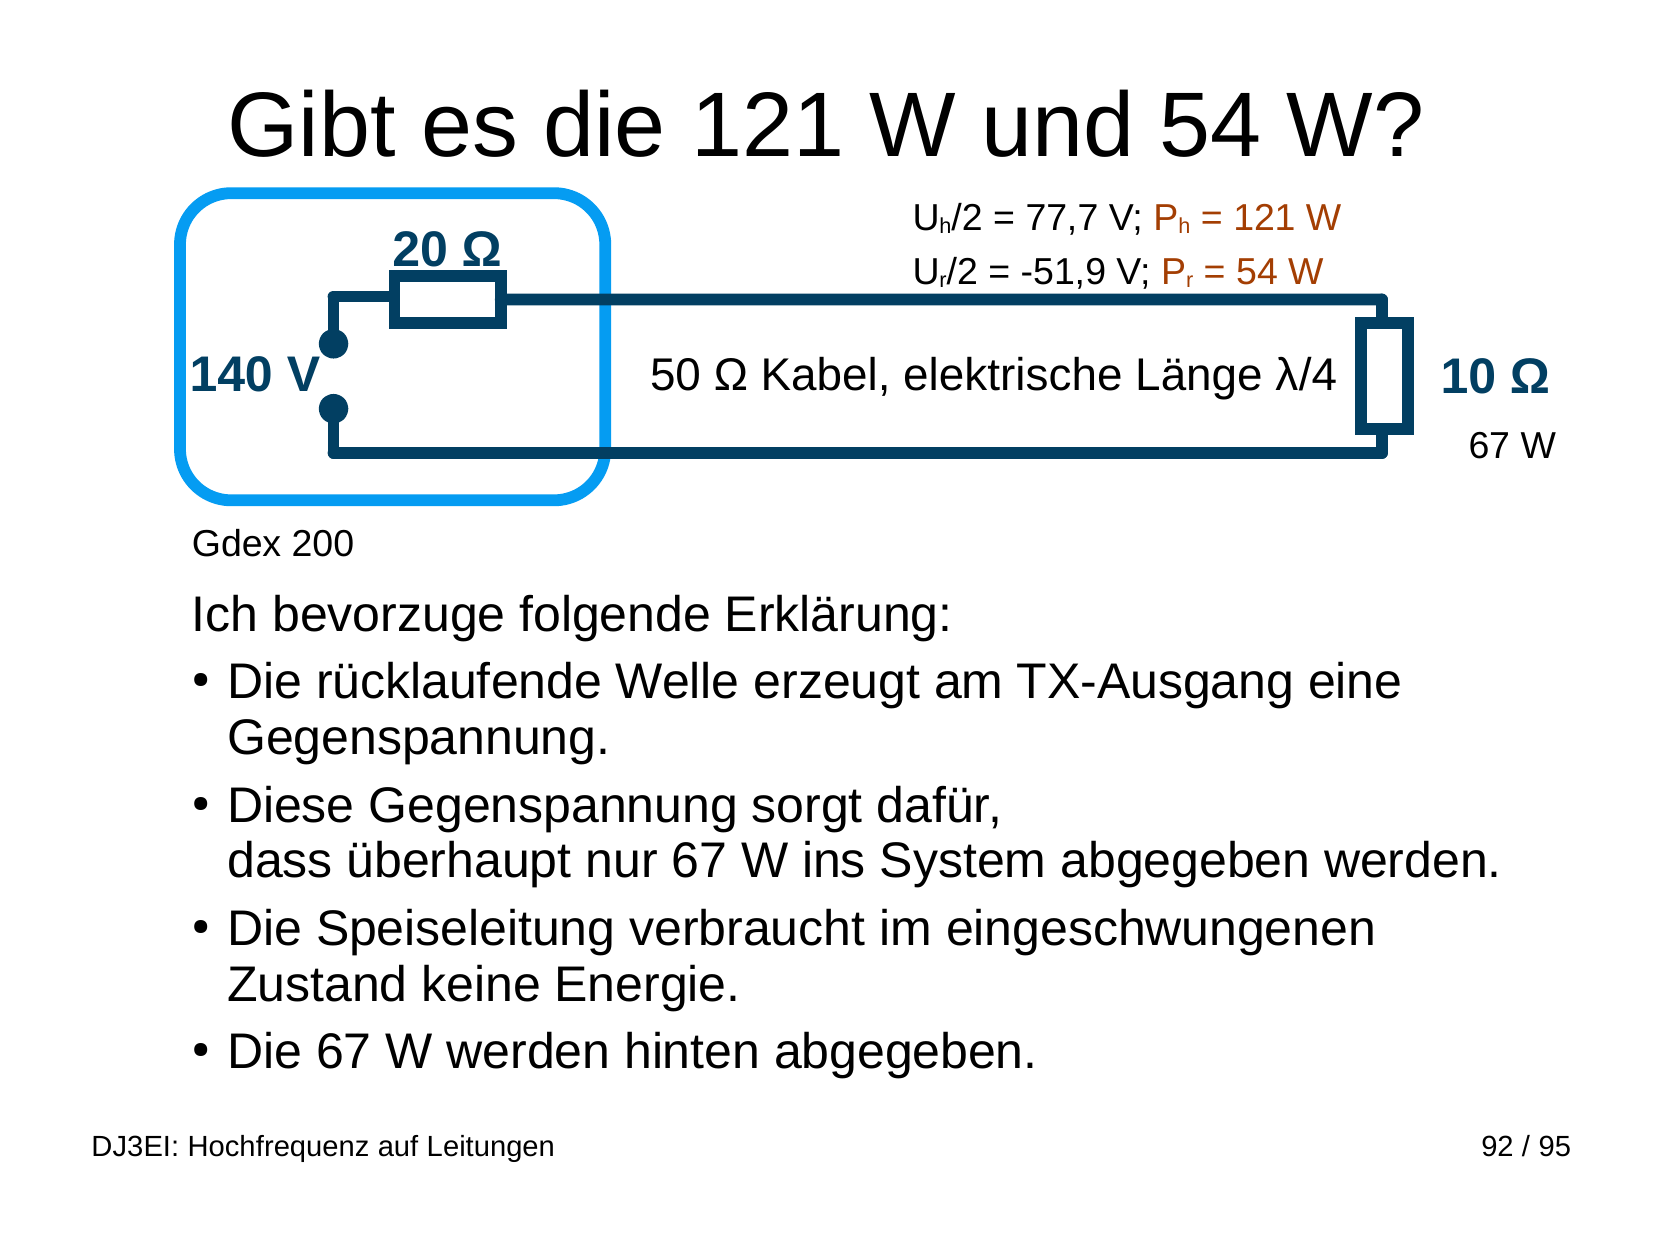

# Gibt es die 121 W und 54 W?
Uh/2 = 77,7 V; Ph = 121 W
Ur/2 = -51,9 V; Pr = 54 W
20 Ω
140 V
10 Ω
50 Ω Kabel, elektrische Länge λ/4
67 W
Gdex 200
Ich bevorzuge folgende Erklärung:
Die rücklaufende Welle erzeugt am TX-Ausgang eine Gegenspannung.
Diese Gegenspannung sorgt dafür,
dass überhaupt nur 67 W ins System abgegeben werden.
Die Speiseleitung verbraucht im eingeschwungenen Zustand keine Energie.
Die 67 W werden hinten abgegeben.